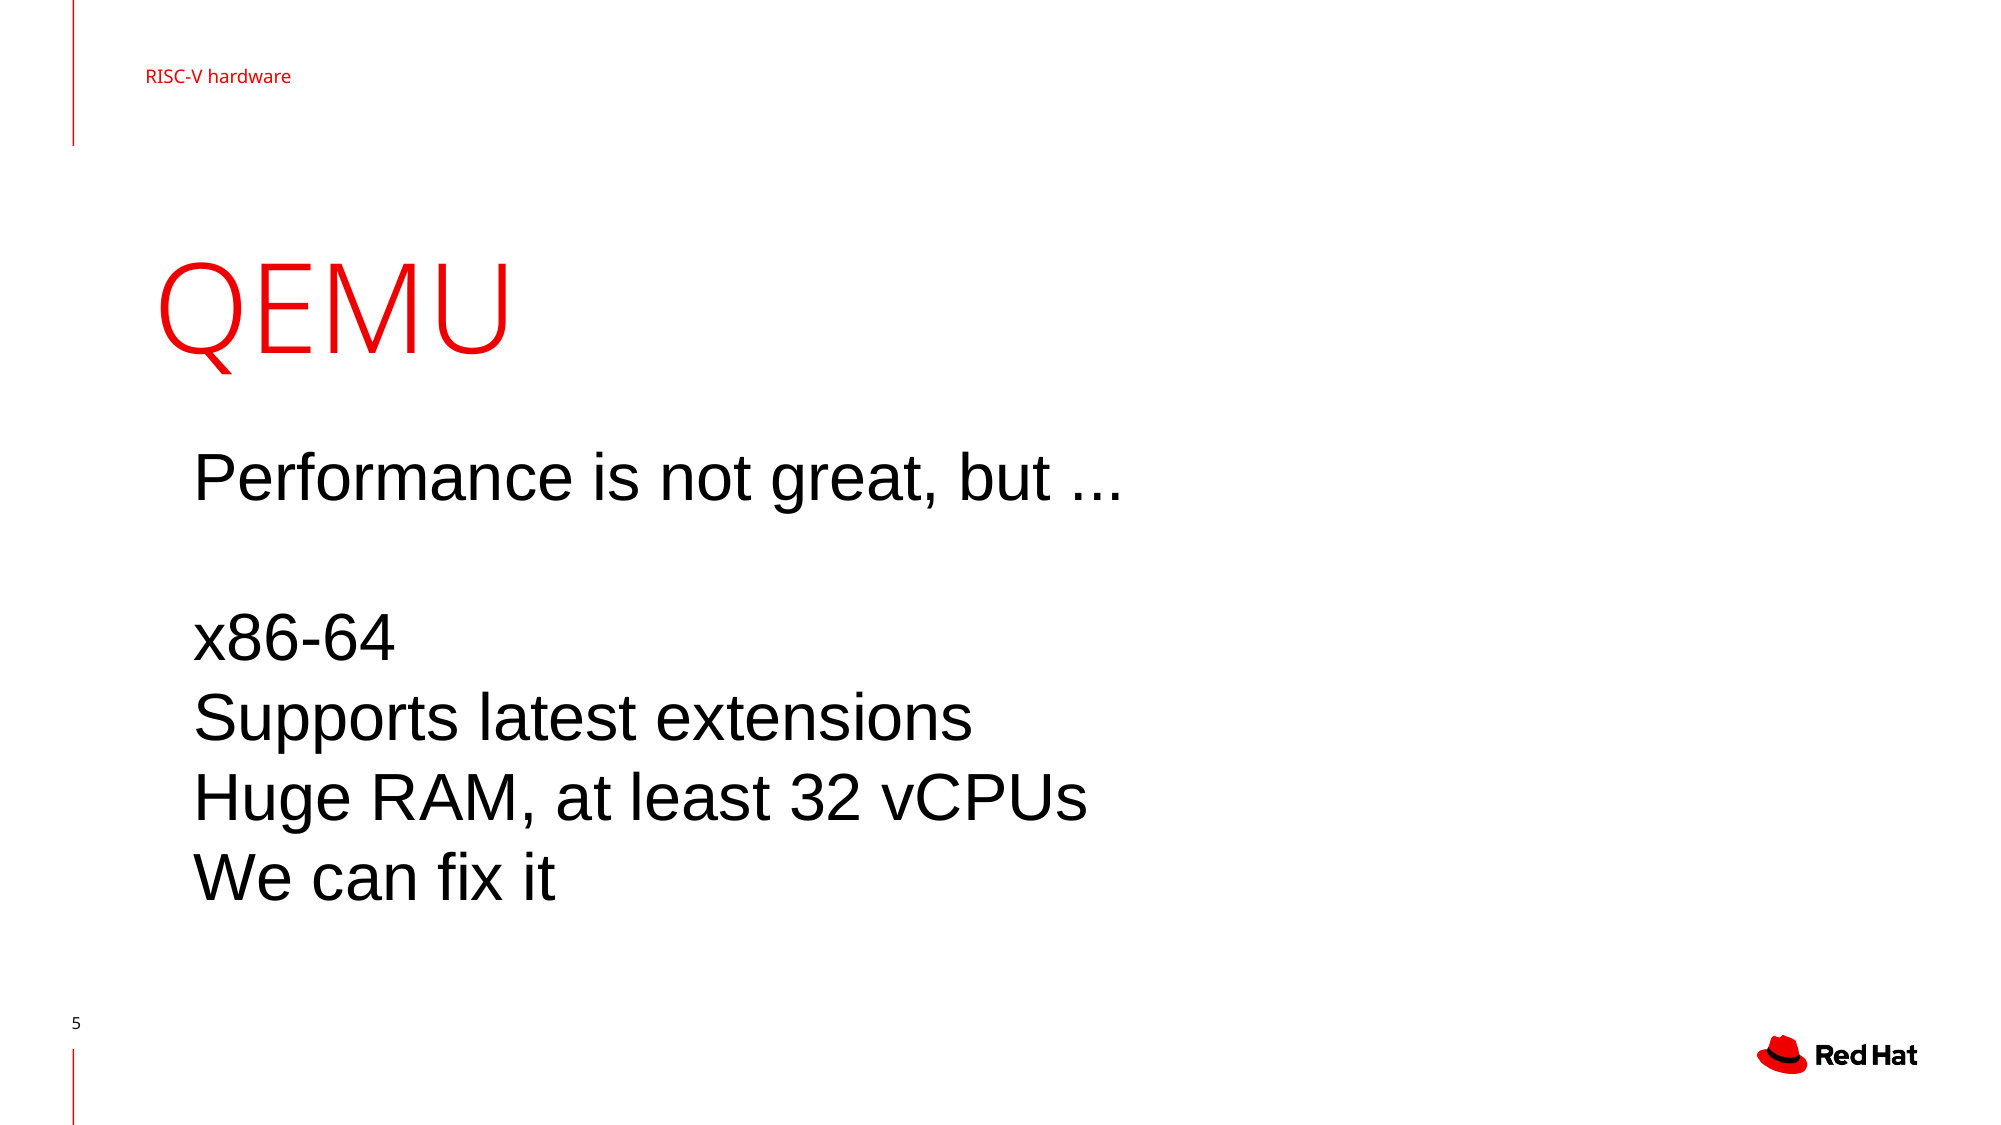

RISC-V hardware
QEMU
Performance is not great, but ...
x86-64
Supports latest extensions
Huge RAM, at least 32 vCPUs
We can fix it
5
#